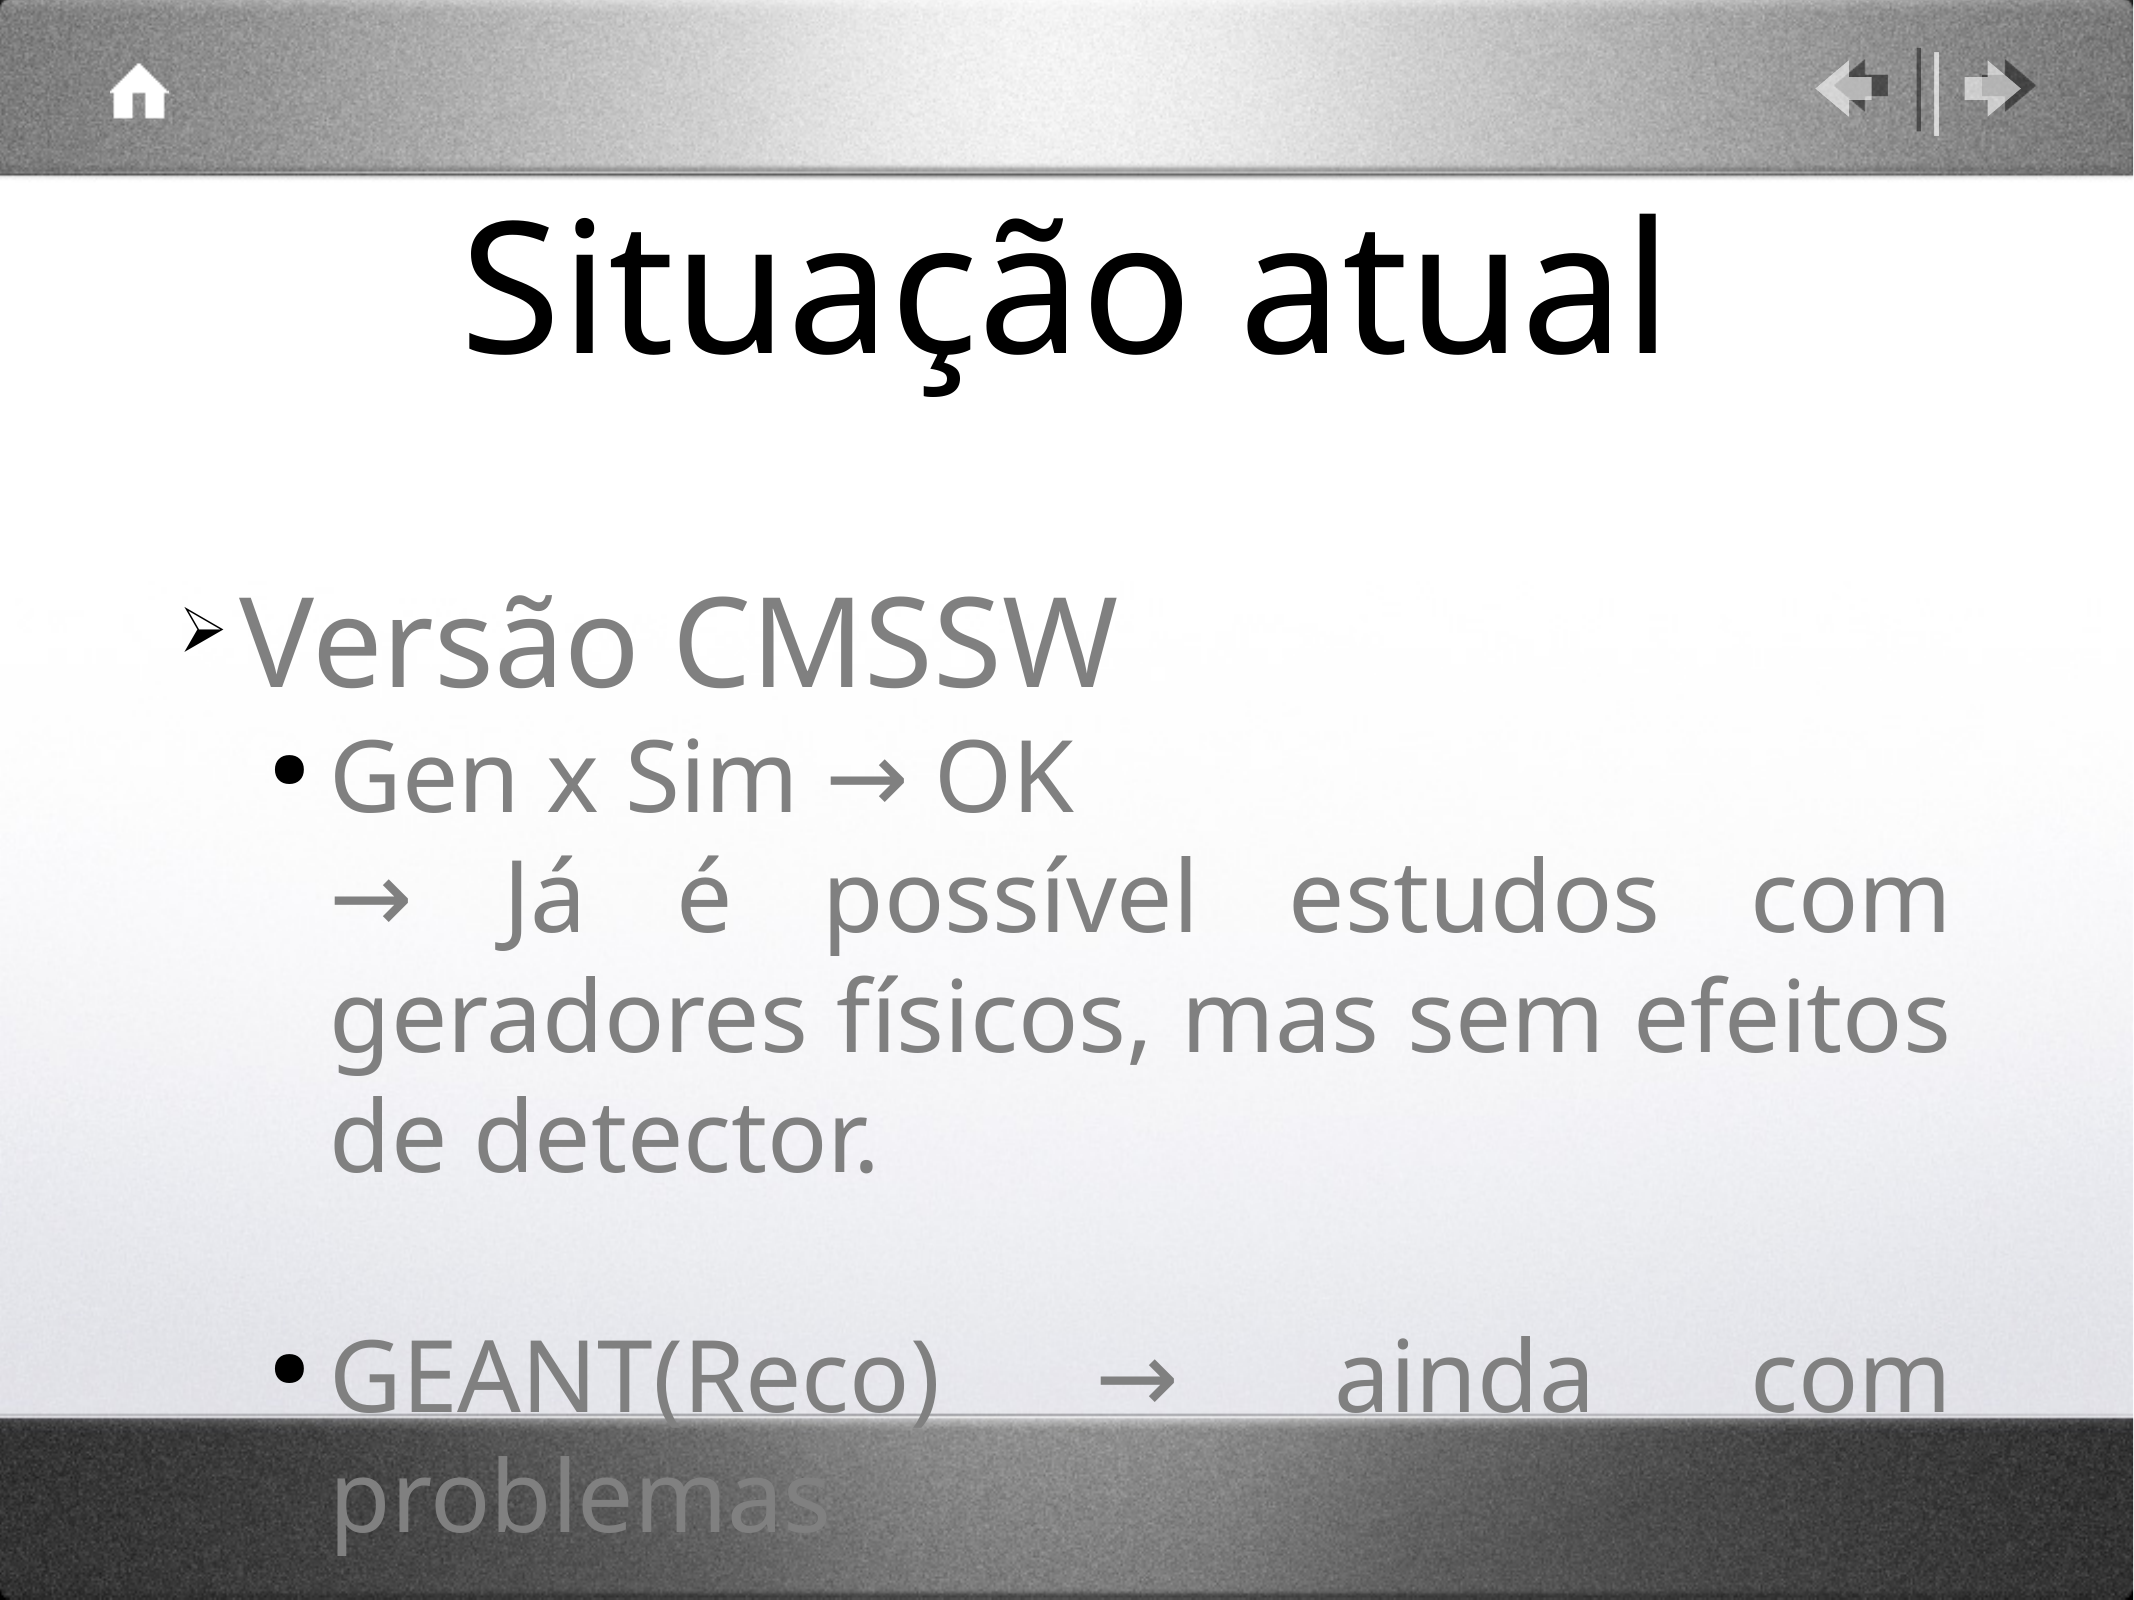

# Situação atual
Versão CMSSW
Gen x Sim → OK
→ Já é possível estudos com geradores físicos, mas sem efeitos de detector.
GEANT(Reco) → ainda com problemas